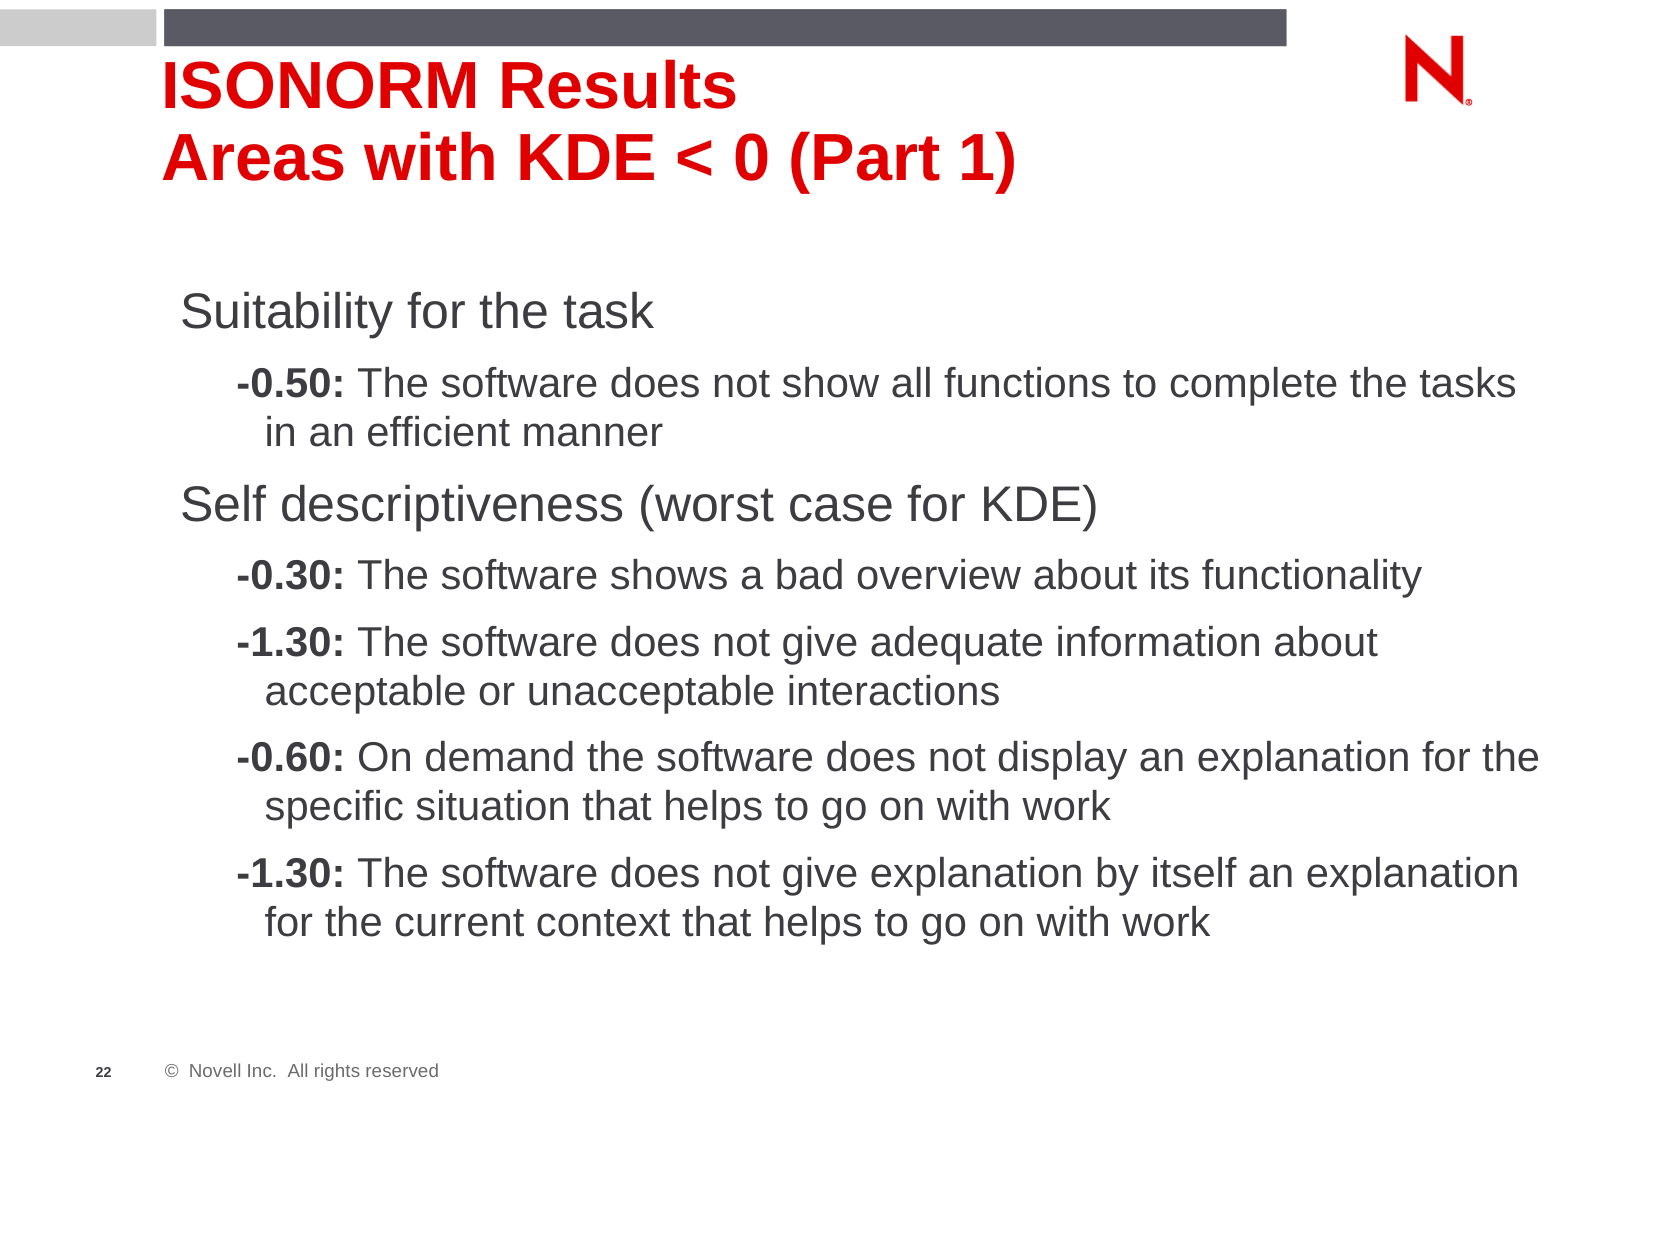

# ISONORM Results Areas with KDE < 0 (Part 1)
Suitability for the task
-0.50: The software does not show all functions to complete the tasks in an efficient manner
Self descriptiveness (worst case for KDE)
-0.30: The software shows a bad overview about its functionality
-1.30: The software does not give adequate information about acceptable or unacceptable interactions
-0.60: On demand the software does not display an explanation for the specific situation that helps to go on with work
-1.30: The software does not give explanation by itself an explanation for the current context that helps to go on with work